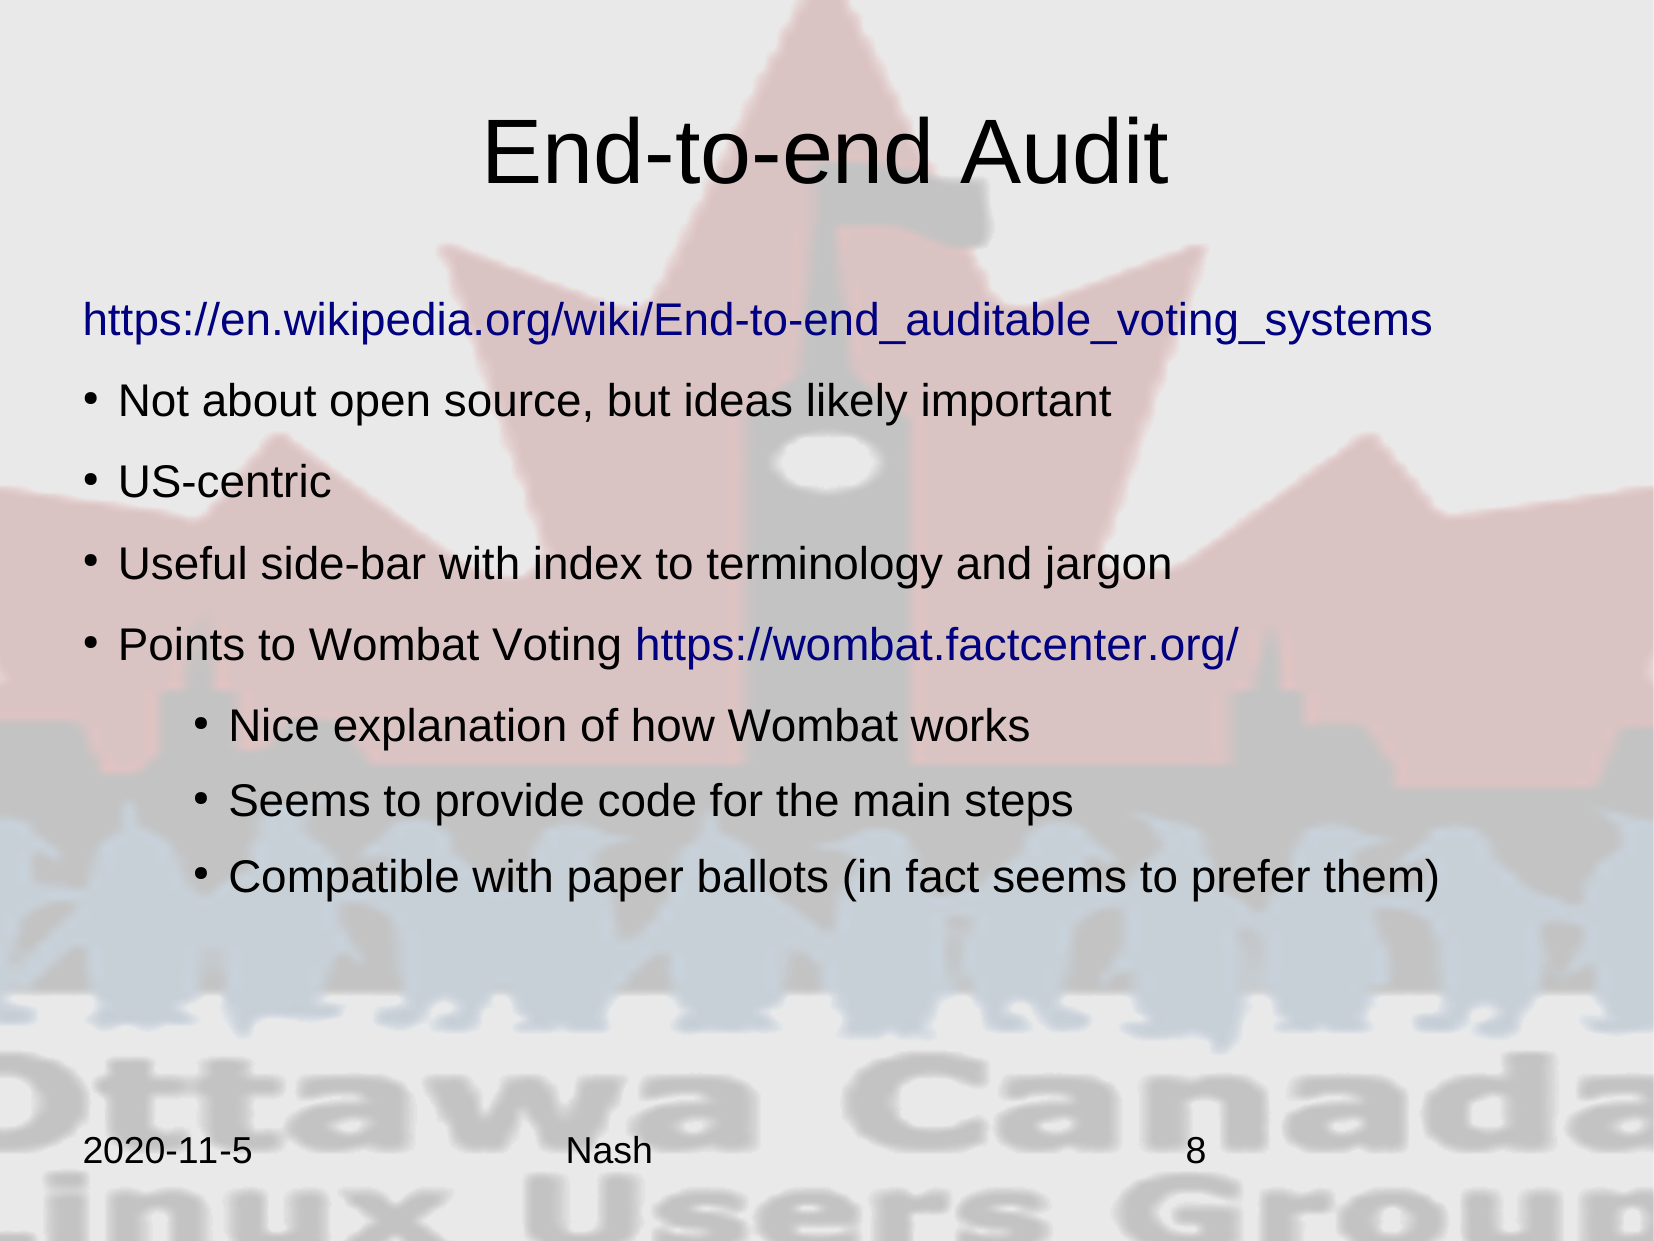

# End-to-end Audit
https://en.wikipedia.org/wiki/End-to-end_auditable_voting_systems
Not about open source, but ideas likely important
US-centric
Useful side-bar with index to terminology and jargon
Points to Wombat Voting https://wombat.factcenter.org/
Nice explanation of how Wombat works
Seems to provide code for the main steps
Compatible with paper ballots (in fact seems to prefer them)
8